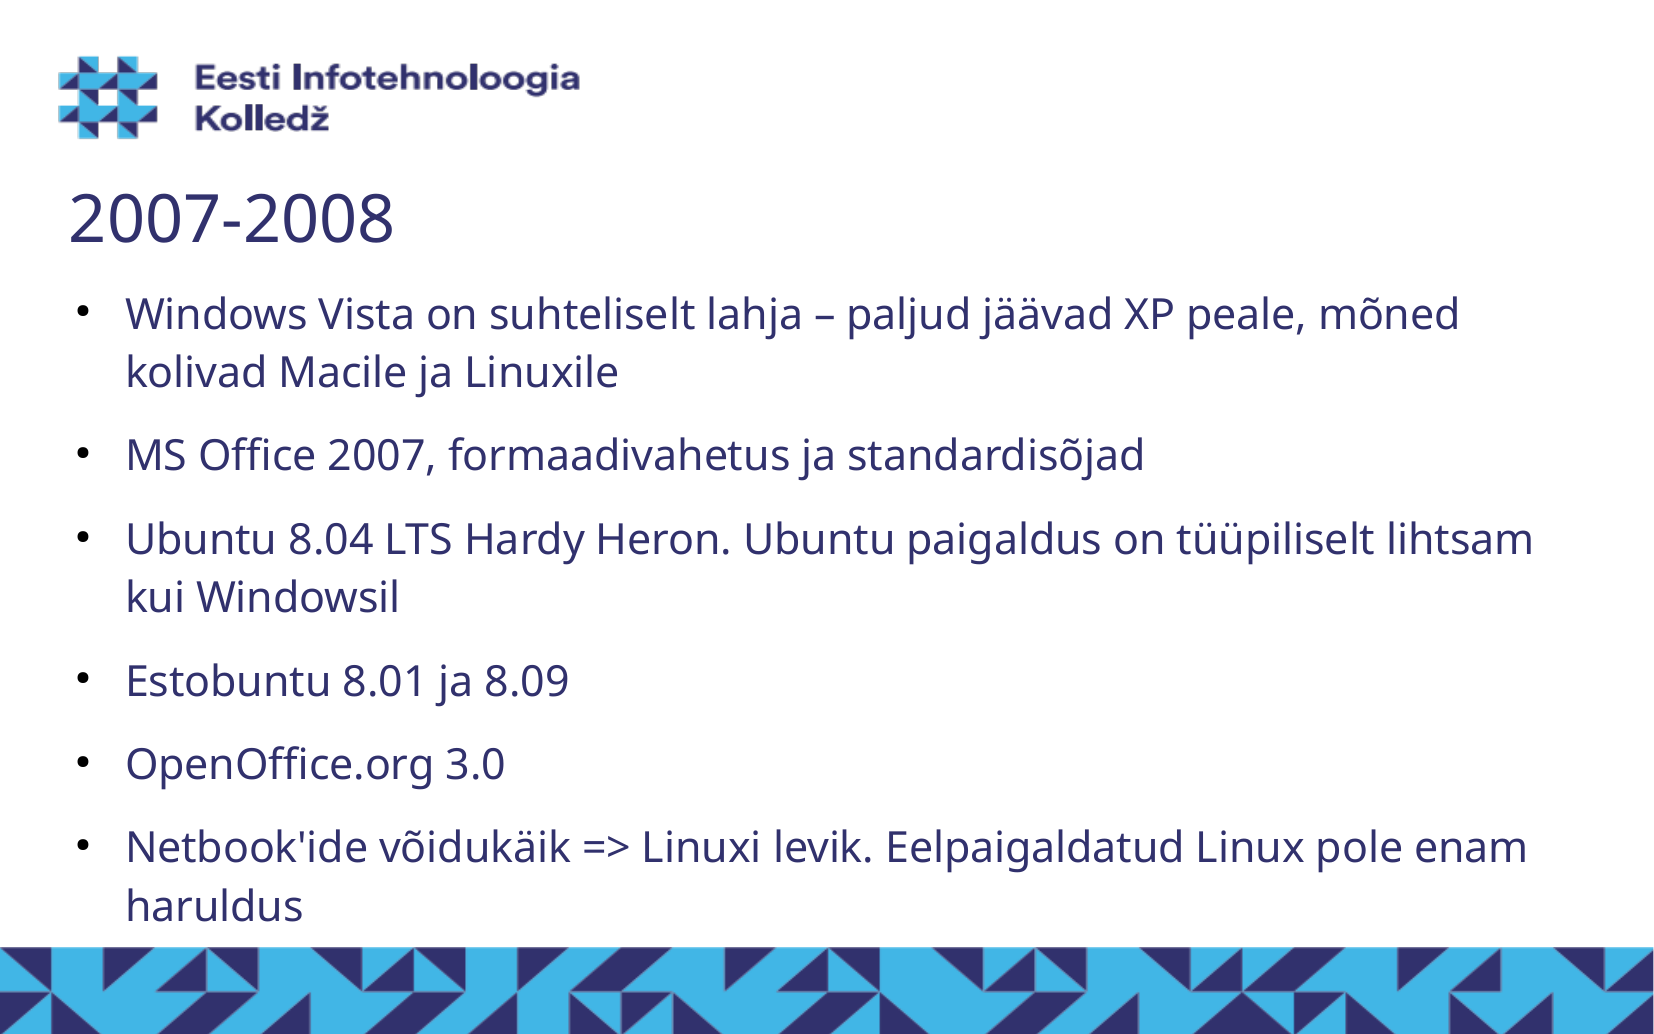

# 2007-2008
Windows Vista on suhteliselt lahja – paljud jäävad XP peale, mõned kolivad Macile ja Linuxile
MS Office 2007, formaadivahetus ja standardisõjad
Ubuntu 8.04 LTS Hardy Heron. Ubuntu paigaldus on tüüpiliselt lihtsam kui Windowsil
Estobuntu 8.01 ja 8.09
OpenOffice.org 3.0
Netbook'ide võidukäik => Linuxi levik. Eelpaigaldatud Linux pole enam haruldus